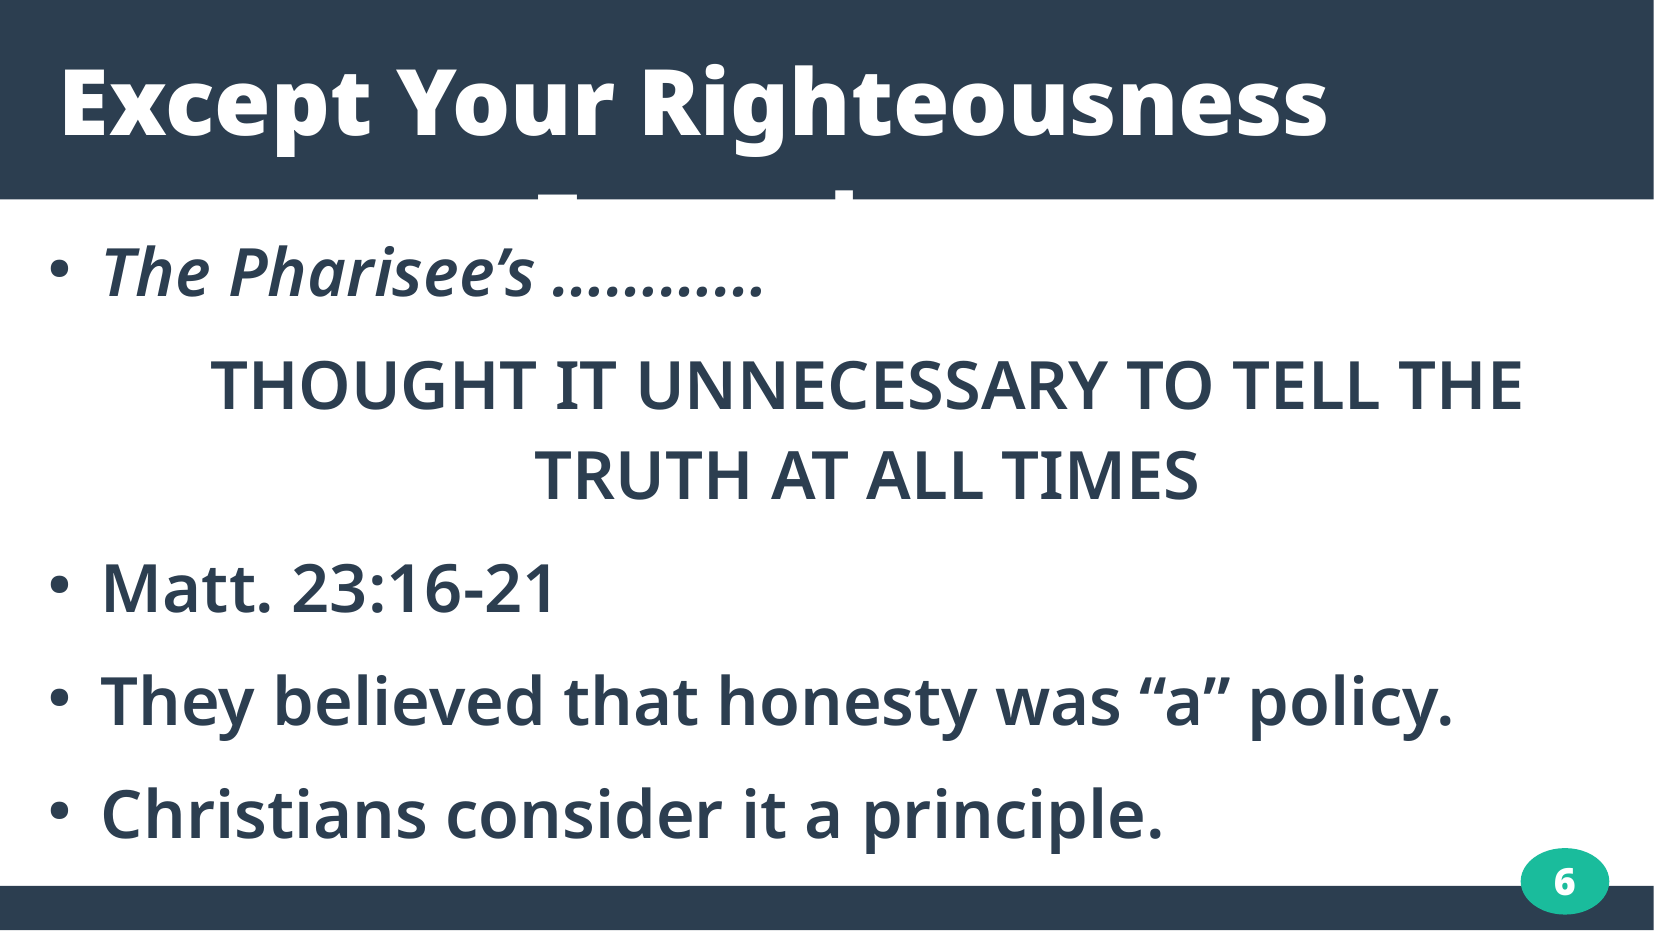

# Except Your Righteousness Exceed
The Pharisee’s …………
THOUGHT IT UNNECESSARY TO TELL THE TRUTH AT ALL TIMES
Matt. 23:16-21
They believed that honesty was “a” policy.
Christians consider it a principle.
6